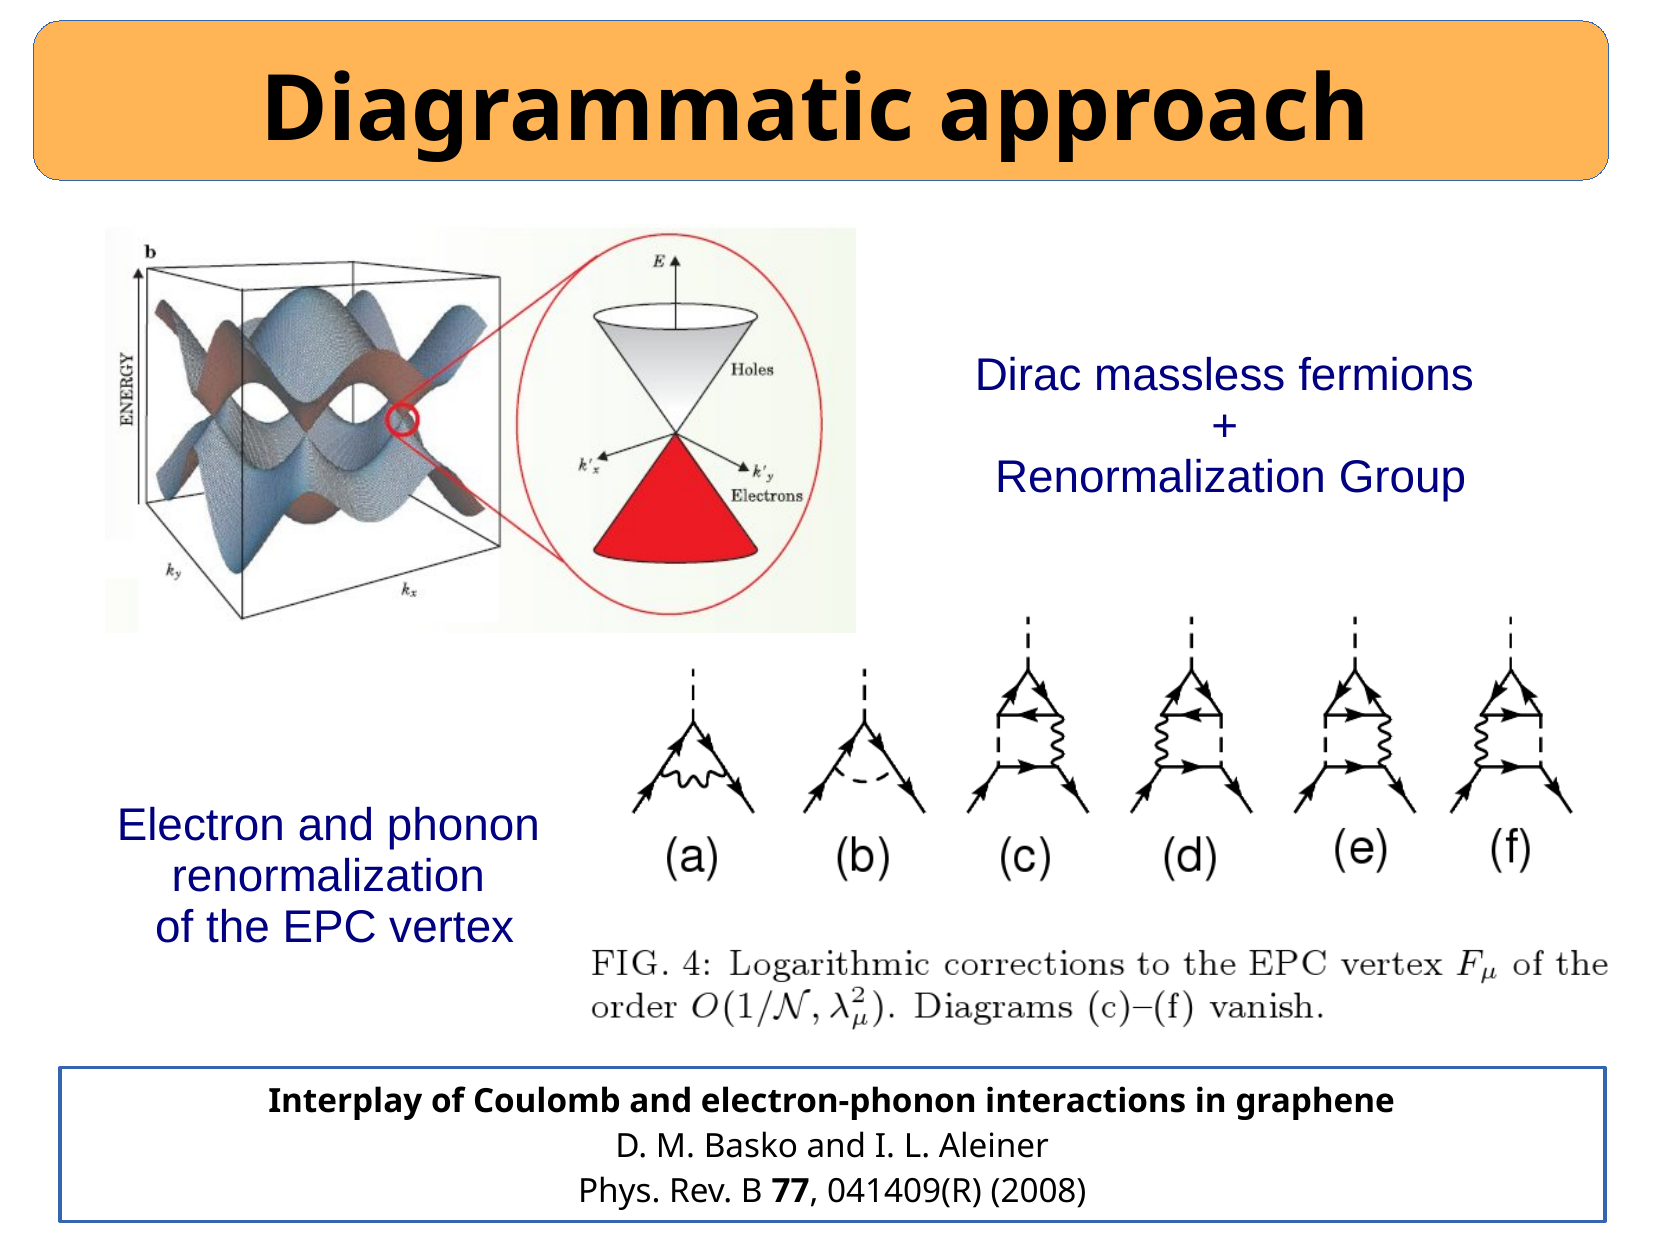

Diagrammatic approach
Dirac massless fermions
+
 Renormalization Group
Electron and phonon
renormalization
 of the EPC vertex
Interplay of Coulomb and electron-phonon interactions in graphene
D. M. Basko and I. L. Aleiner
Phys. Rev. B 77, 041409(R) (2008)